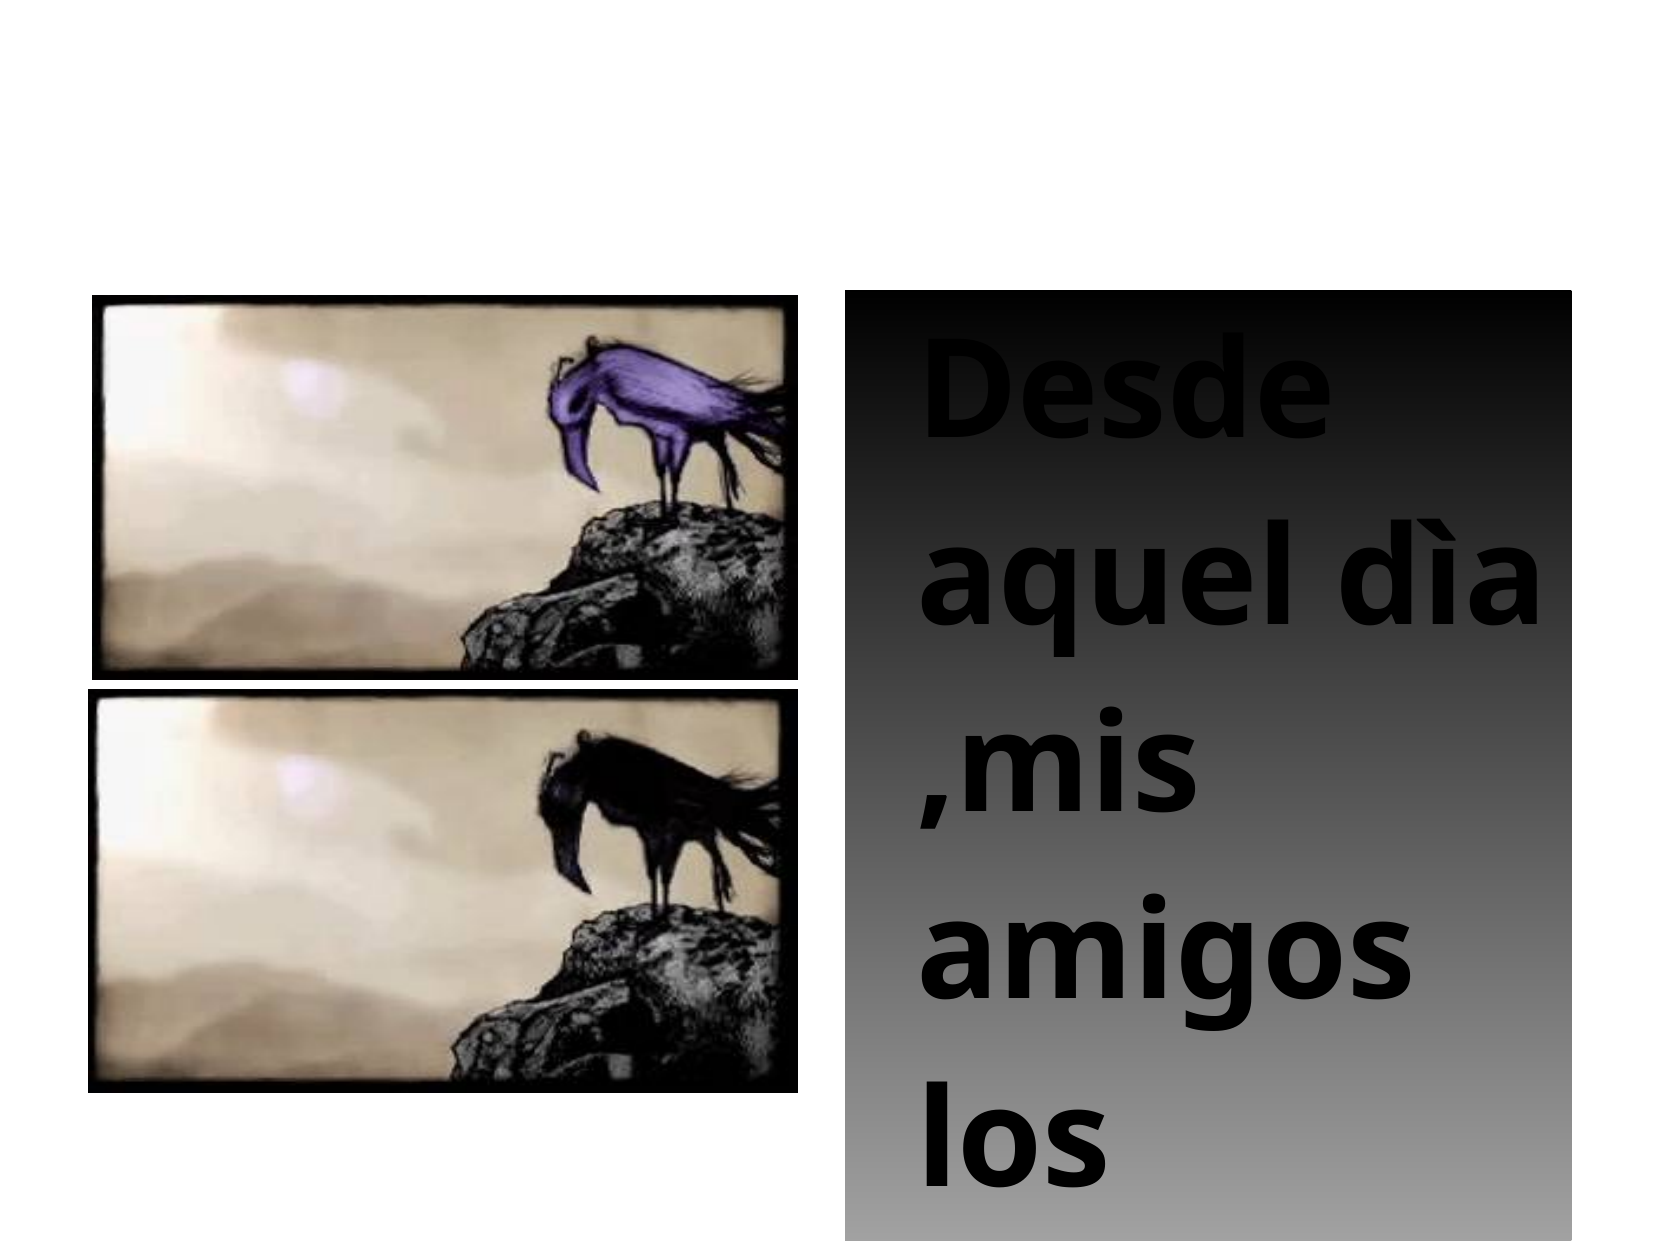

#
Desde aquel dìa ,mis amigos los cuervos son negros.